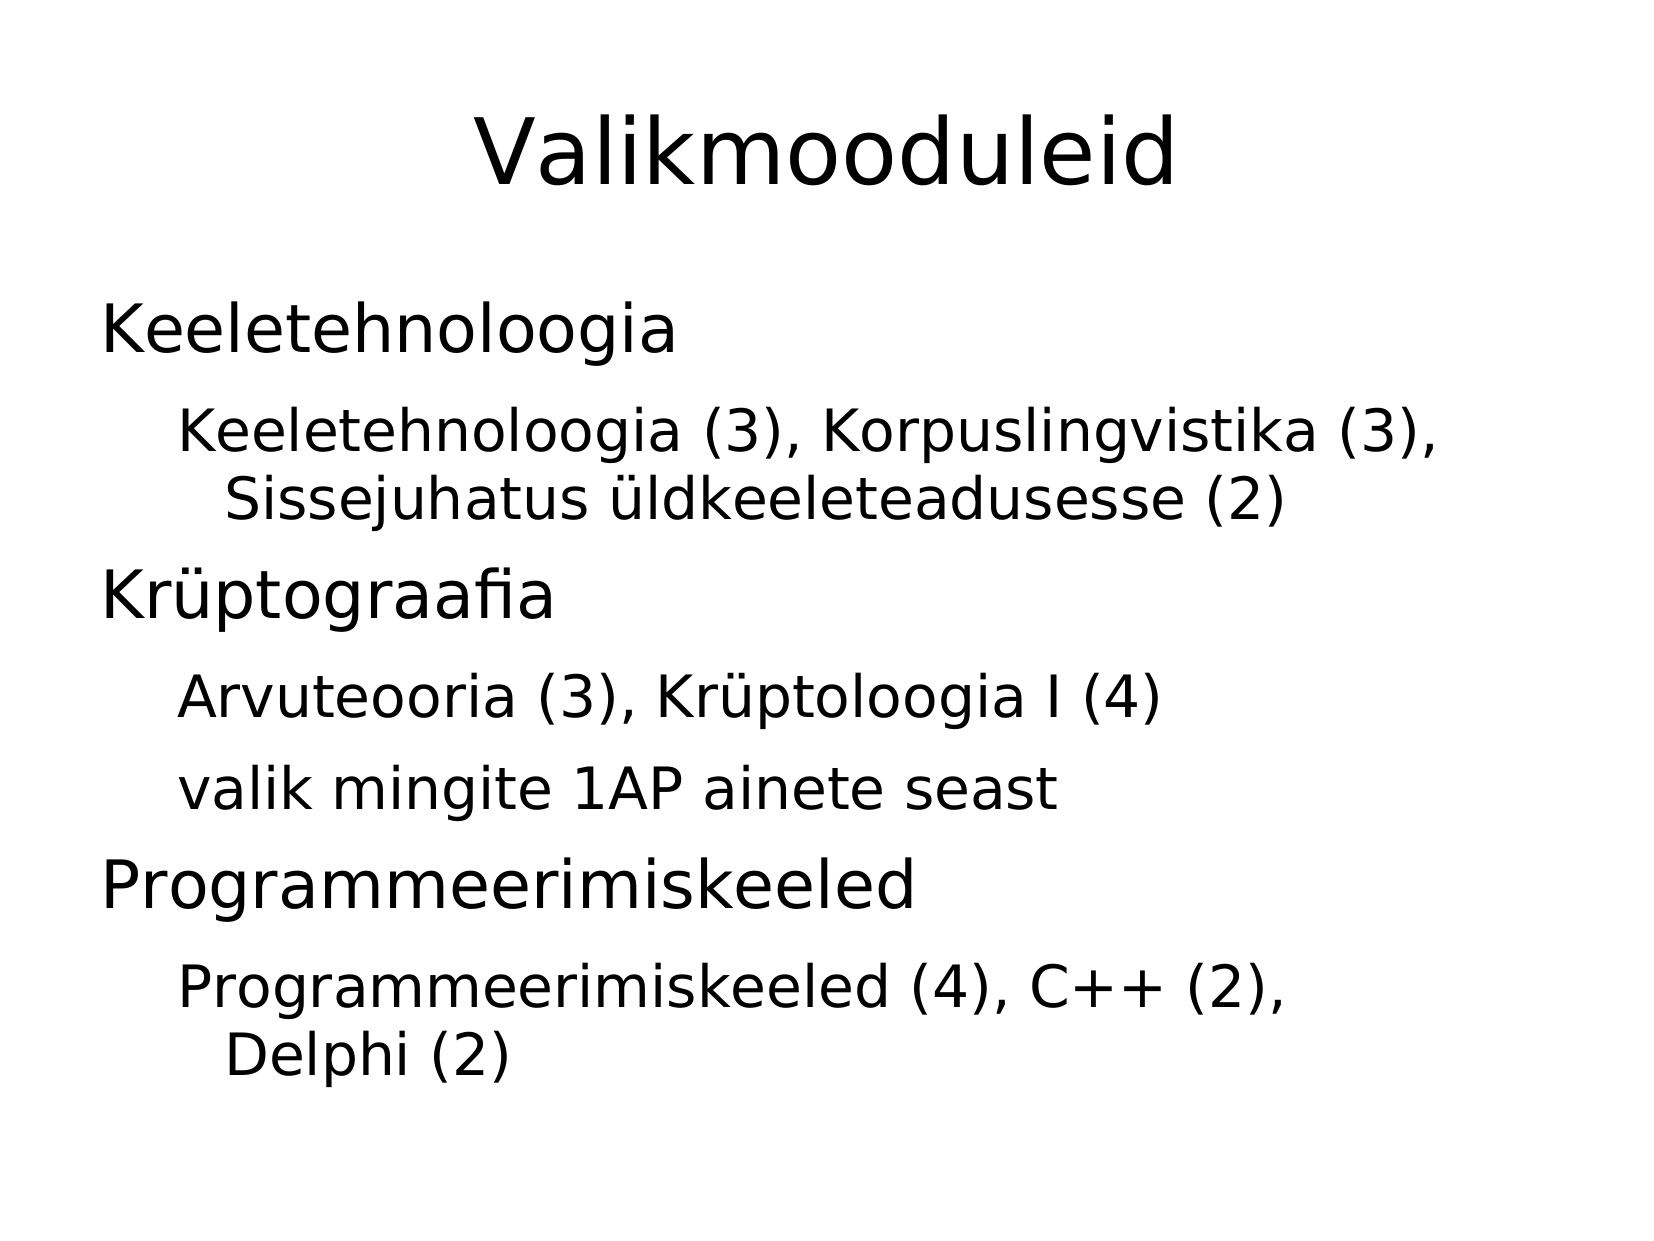

# Valikmooduleid
Keeletehnoloogia
Keeletehnoloogia (3), Korpuslingvistika (3), Sissejuhatus üldkeeleteadusesse (2)
Krüptograafia
Arvuteooria (3), Krüptoloogia I (4)
valik mingite 1AP ainete seast
Programmeerimiskeeled
Programmeerimiskeeled (4), C++ (2), Delphi (2)